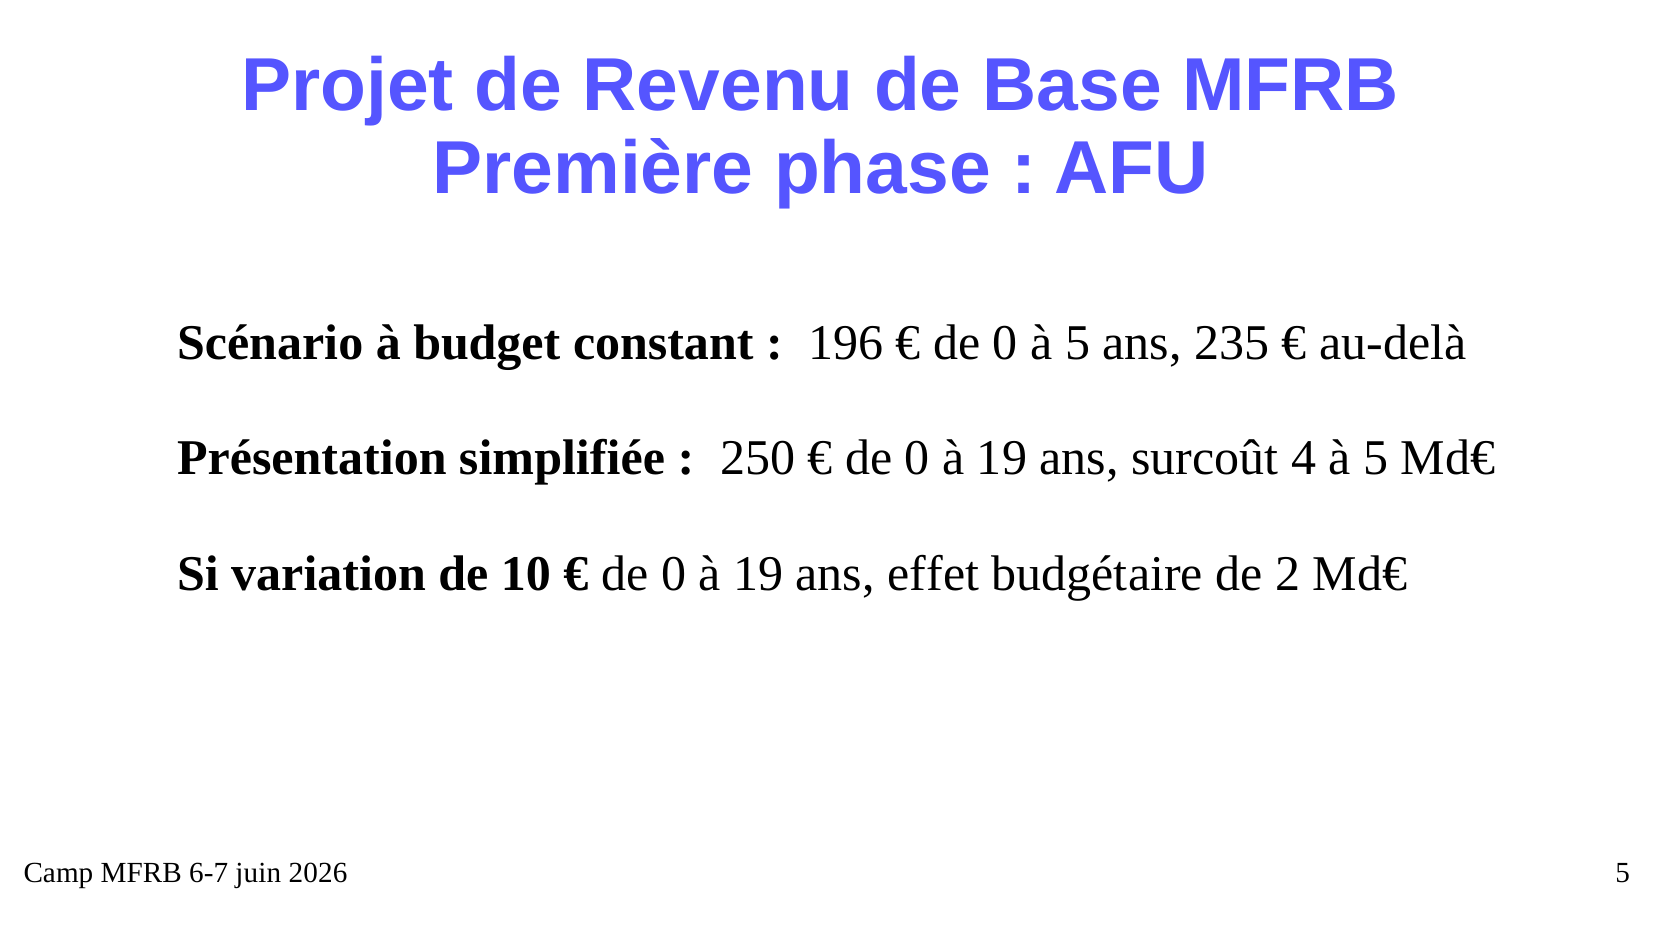

# Projet de Revenu de Base MFRB Première phase : AFU
Scénario à budget constant : 196 € de 0 à 5 ans, 235 € au-delà
Présentation simplifiée : 250 € de 0 à 19 ans, surcoût 4 à 5 Md€
Si variation de 10 € de 0 à 19 ans, effet budgétaire de 2 Md€
Camp MFRB 6-7 juin 2026
5